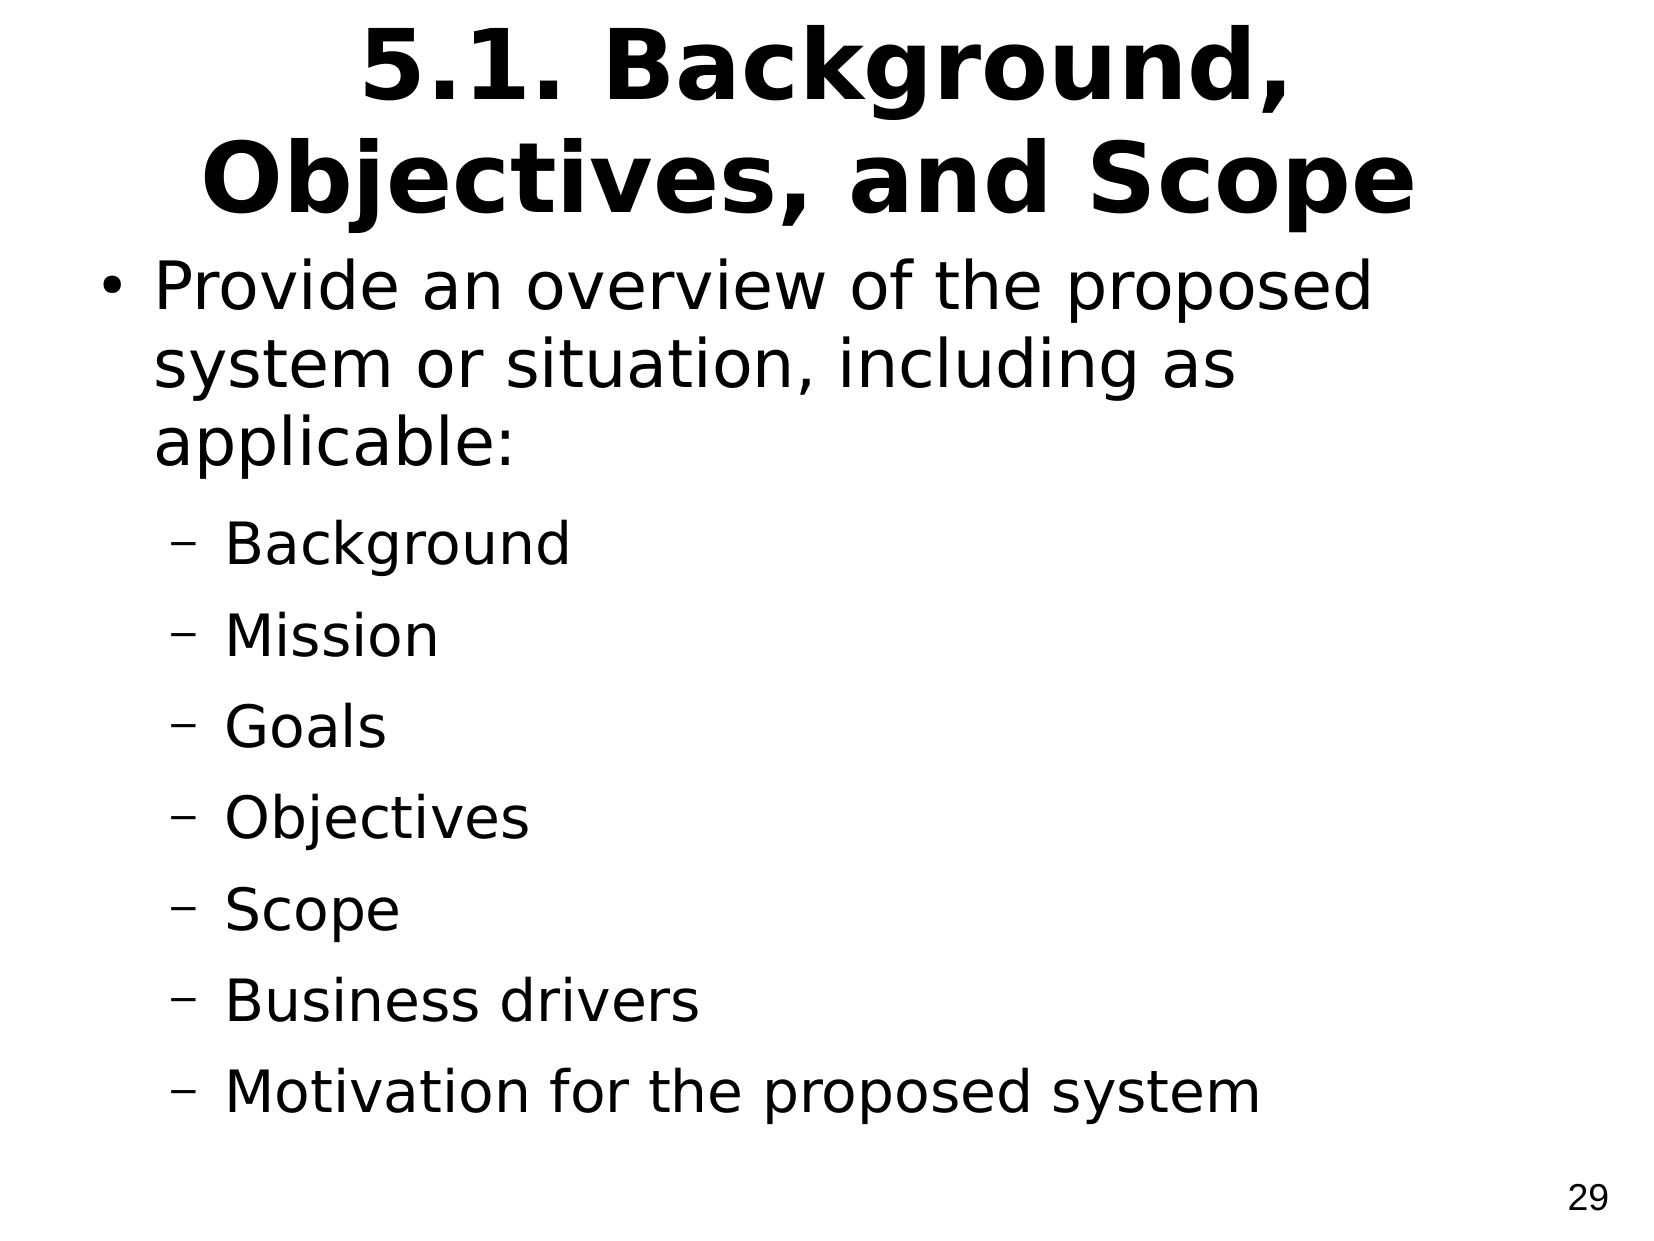

# 5.1. Background, Objectives, and Scope
Provide an overview of the proposed system or situation, including as applicable:
Background
Mission
Goals
Objectives
Scope
Business drivers
Motivation for the proposed system